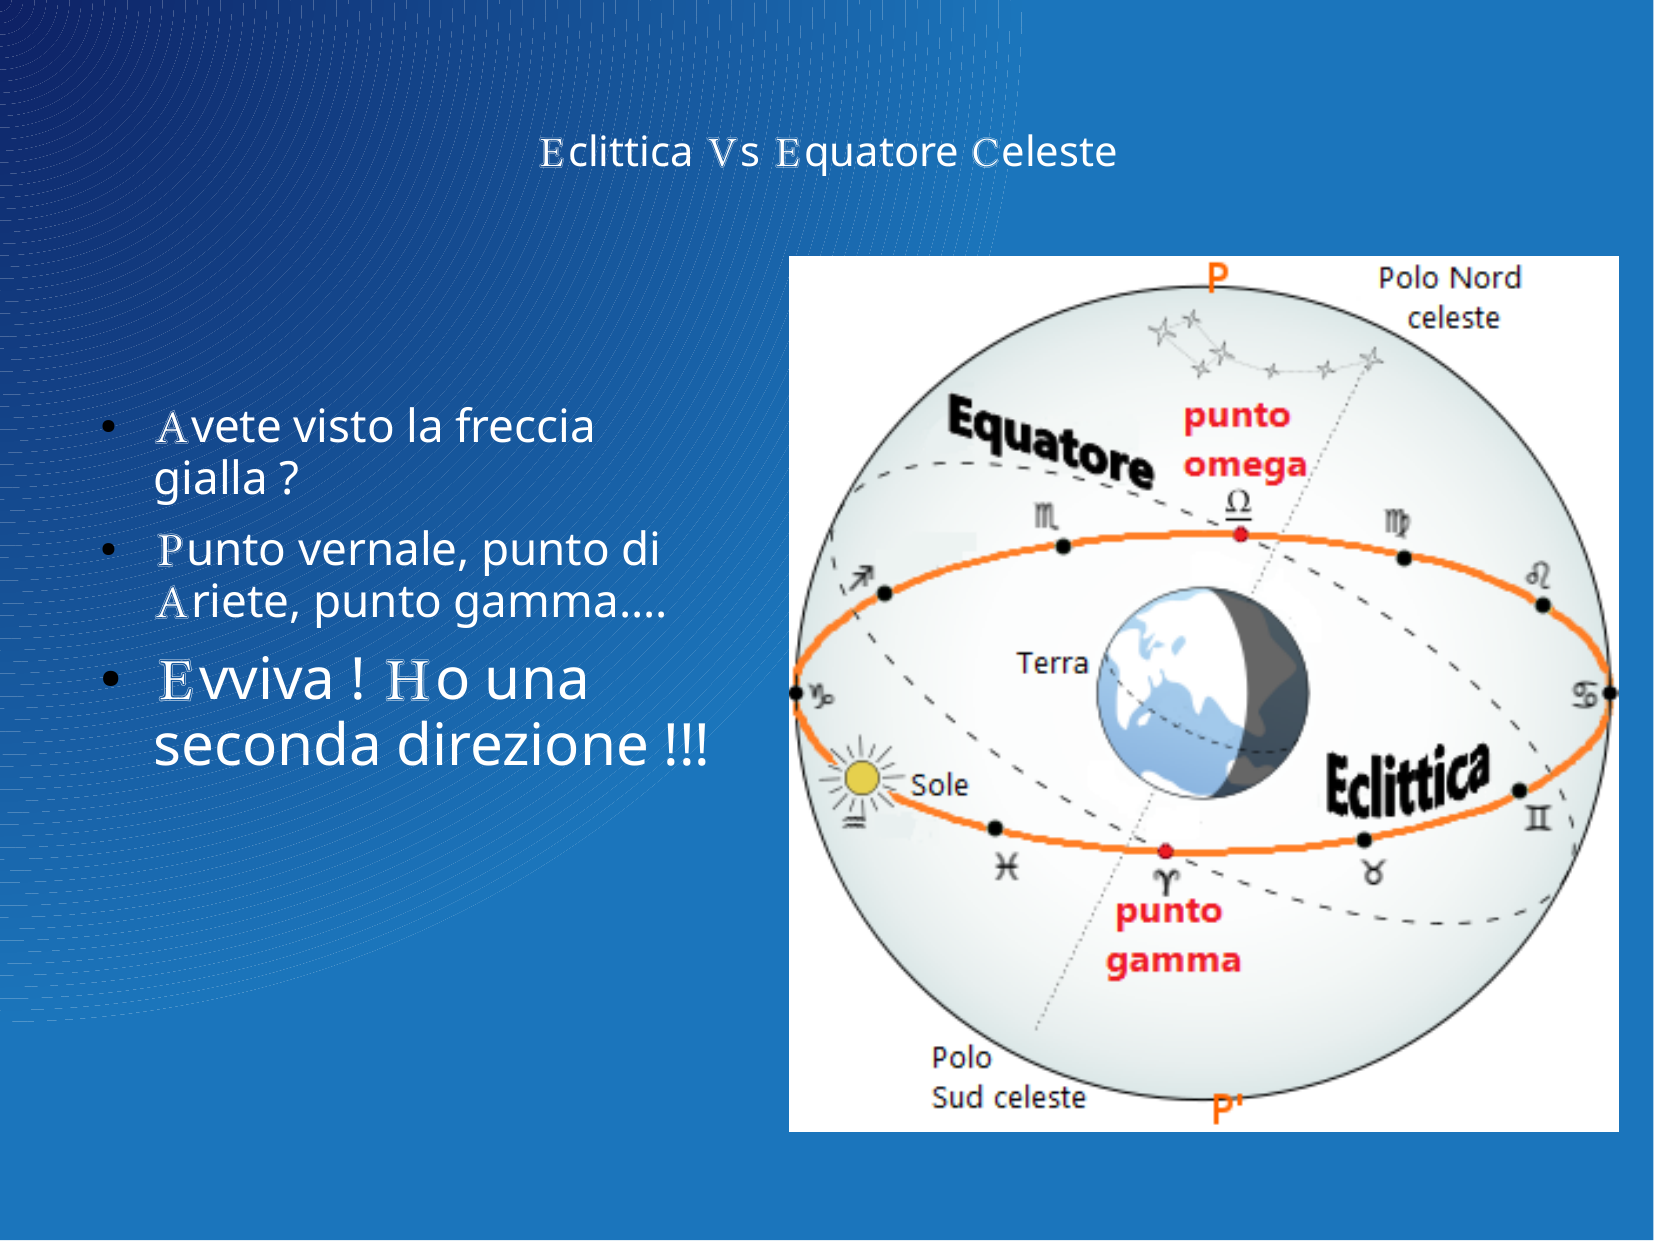

# Eclittica Vs Equatore Celeste
Avete visto la freccia gialla ?
Punto vernale, punto di Ariete, punto gamma….
Evviva ! Ho una seconda direzione !!!